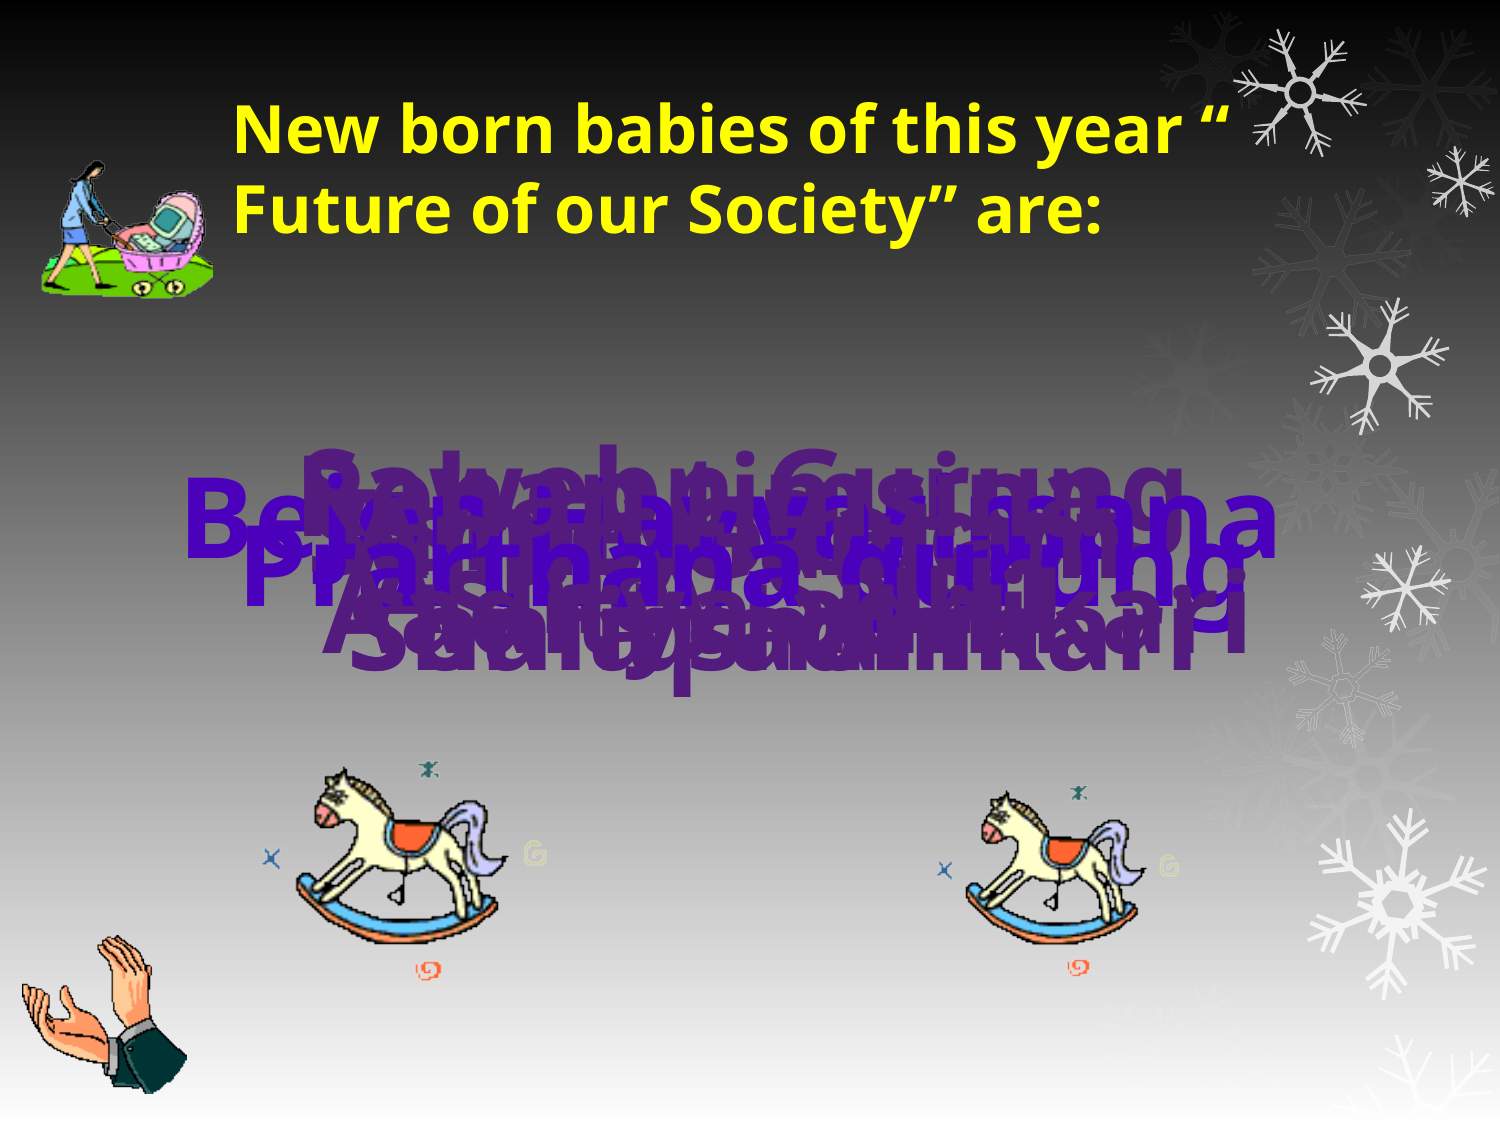

New born babies of this year “		Future of our Society” are:
Sawebn Gurung
Rehan timsina
Bejon Havyarimana
Ashley Rai
Samir lowagon
Anup Gautam
Prarthana gurung
Ashley Sarki
Aaditya adhikari
Shafiq adhikari
Sonia sharma